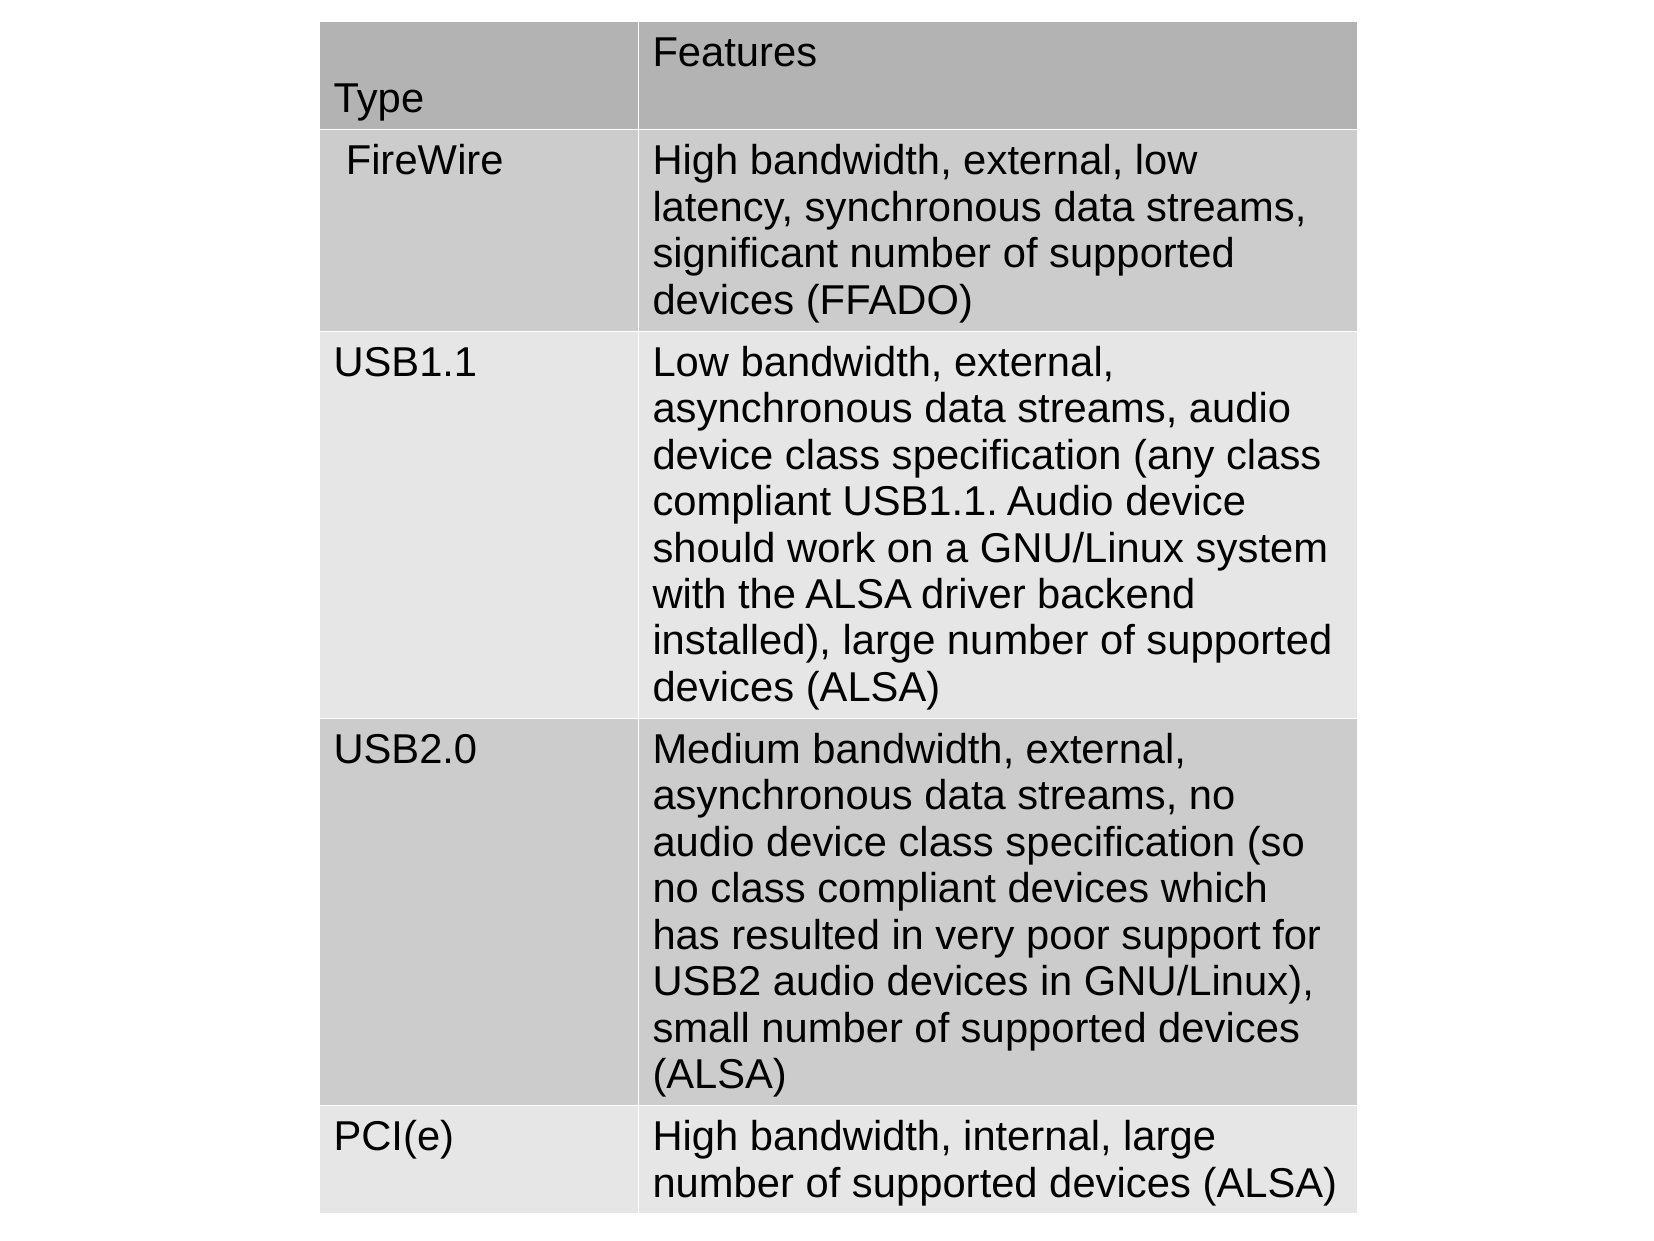

| Type | Features |
| --- | --- |
| FireWire | High bandwidth, external, low latency, synchronous data streams, significant number of supported devices (FFADO) |
| USB1.1 | Low bandwidth, external, asynchronous data streams, audio device class specification (any class compliant USB1.1. Audio device should work on a GNU/Linux system with the ALSA driver backend installed), large number of supported devices (ALSA) |
| USB2.0 | Medium bandwidth, external, asynchronous data streams, no audio device class specification (so no class compliant devices which has resulted in very poor support for USB2 audio devices in GNU/Linux), small number of supported devices (ALSA) |
| PCI(e) | High bandwidth, internal, large number of supported devices (ALSA) |